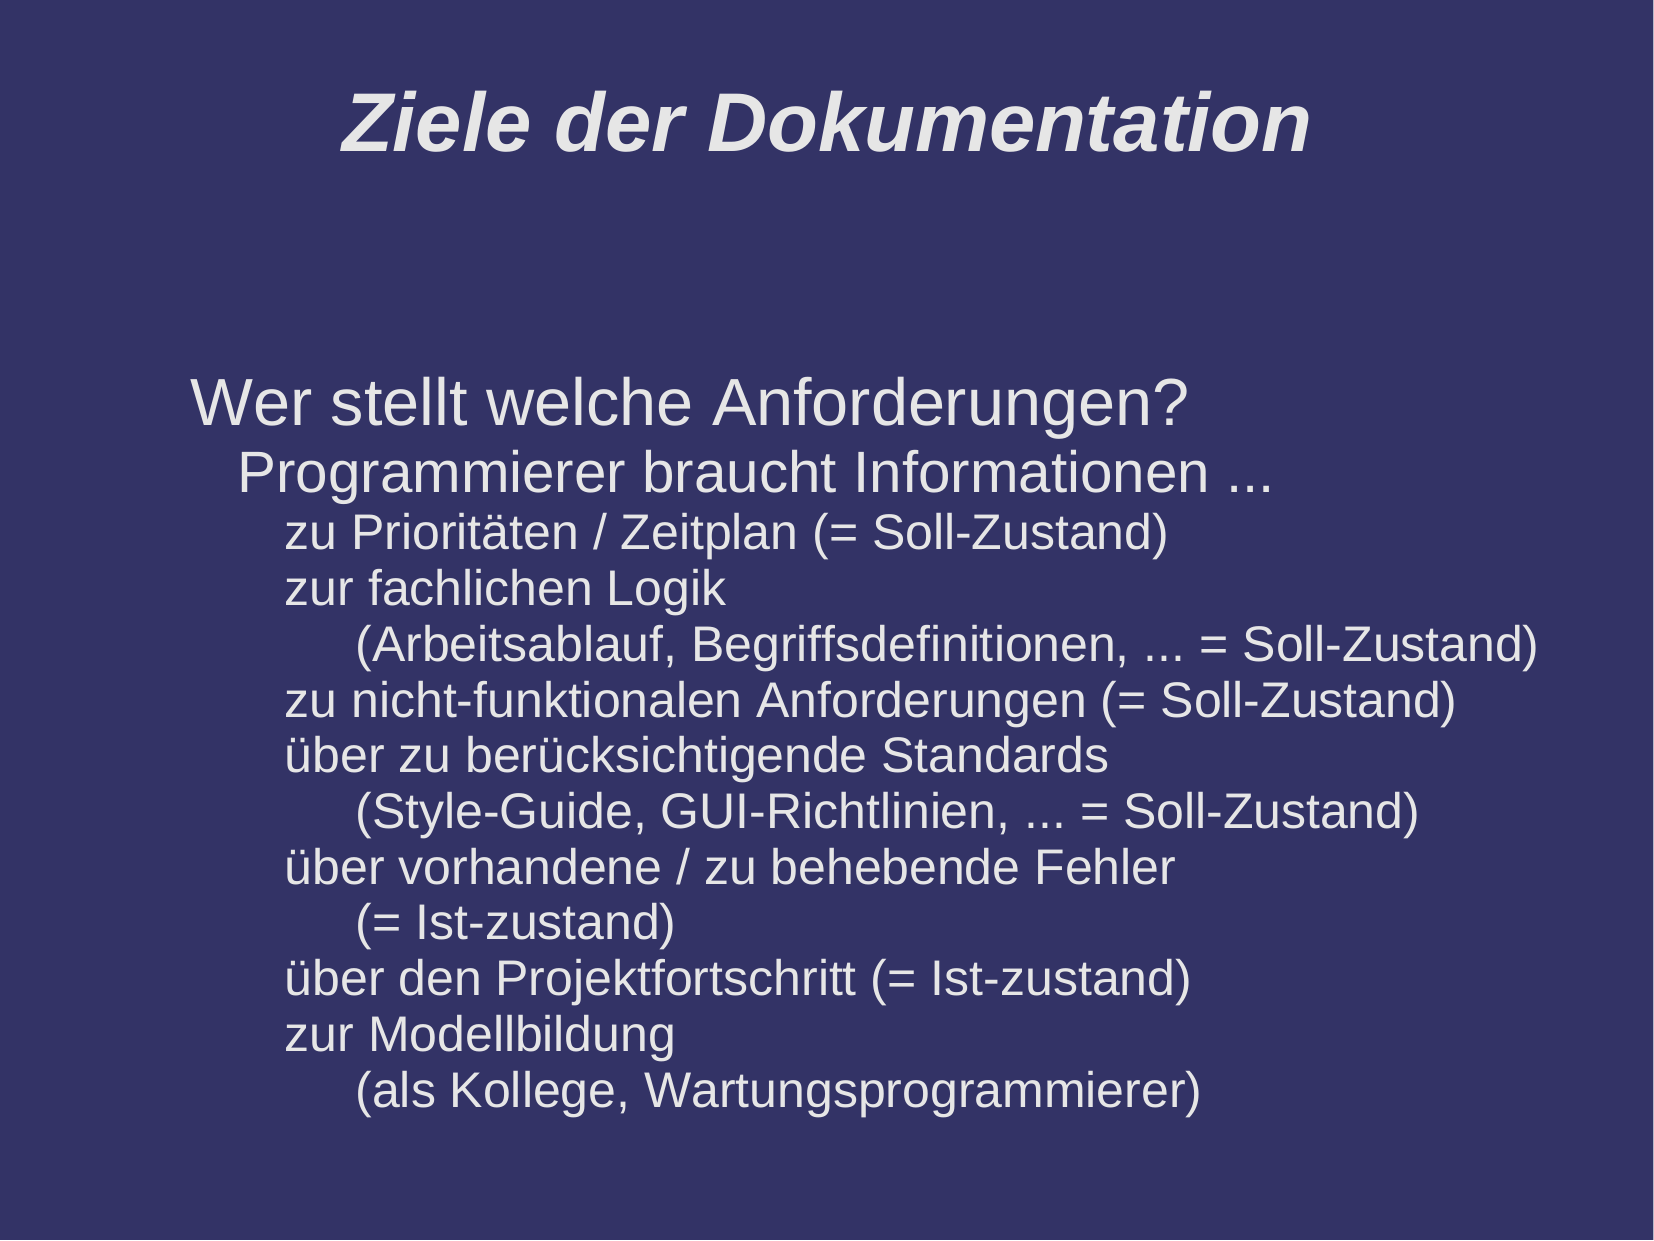

# Ziele der Dokumentation
Wer stellt welche Anforderungen?
Programmierer braucht Informationen ...
zu Prioritäten / Zeitplan (= Soll-Zustand)
zur fachlichen Logik
(Arbeitsablauf, Begriffsdefinitionen, ... = Soll-Zustand)
zu nicht-funktionalen Anforderungen (= Soll-Zustand)
über zu berücksichtigende Standards
(Style-Guide, GUI-Richtlinien, ... = Soll-Zustand)
über vorhandene / zu behebende Fehler
(= Ist-zustand)
über den Projektfortschritt (= Ist-zustand)
zur Modellbildung
(als Kollege, Wartungsprogrammierer)